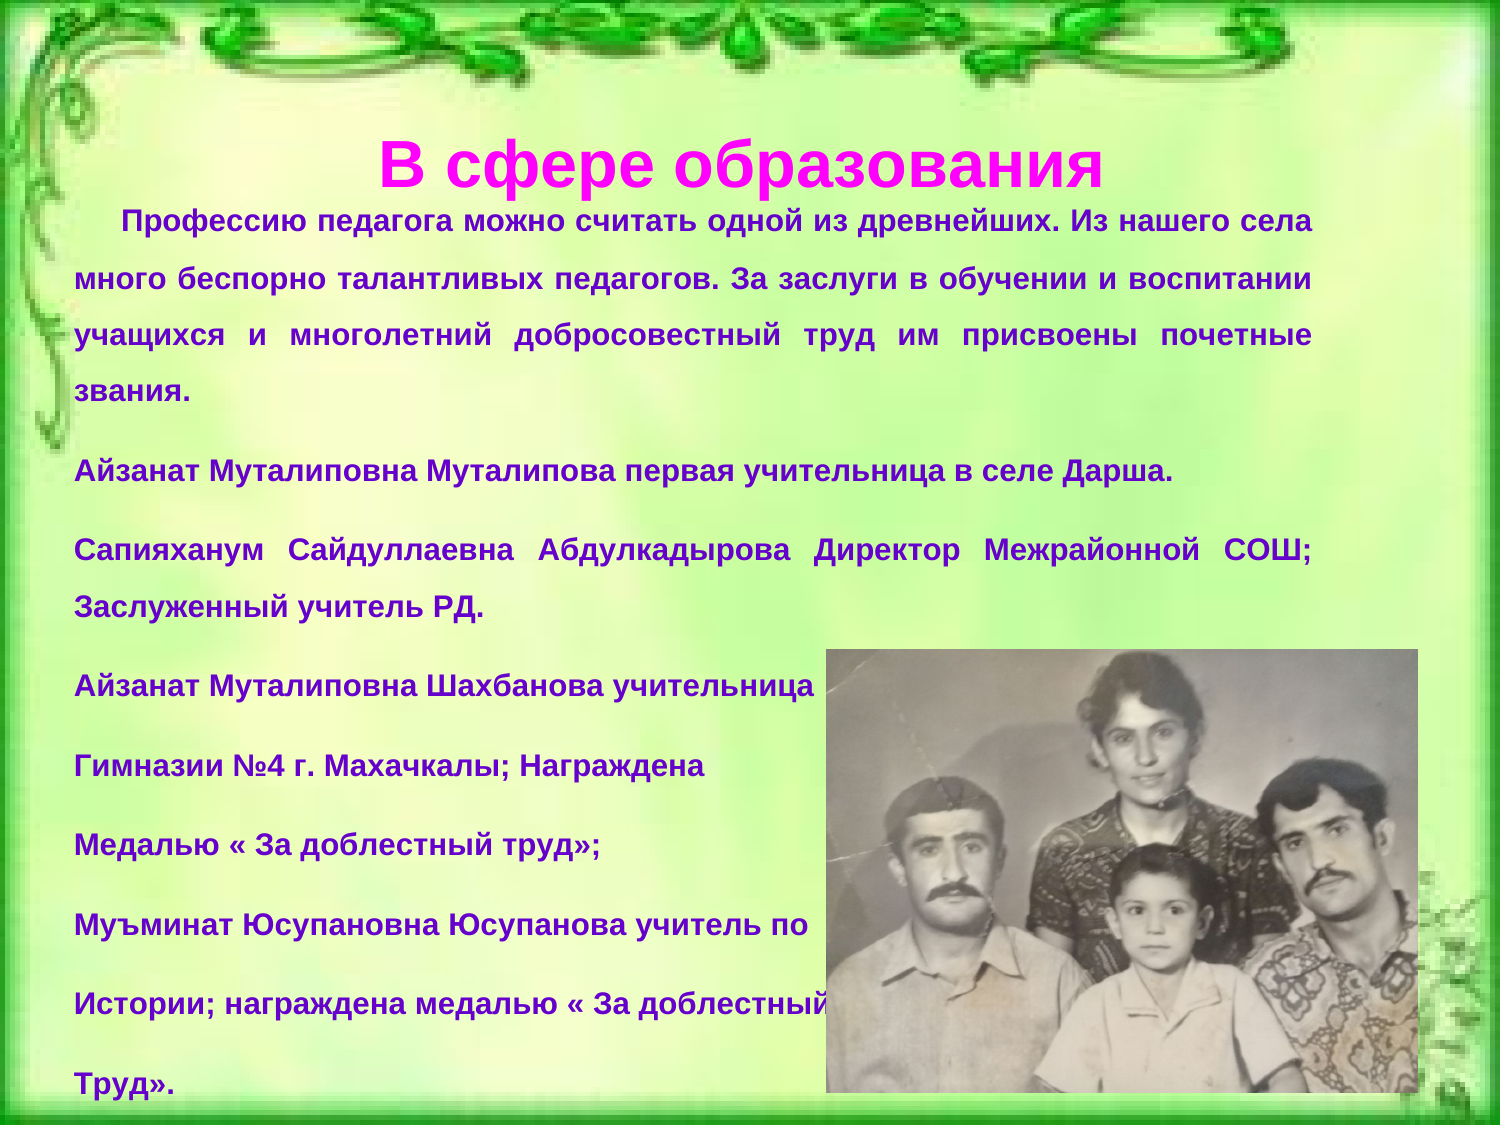

#
 В сфере образования
 Профессию педагога можно считать одной из древнейших. Из нашего села много беспорно талантливых педагогов. За заслуги в обучении и воспитании учащихся и многолетний добросовестный труд им присвоены почетные звания.
Айзанат Муталиповна Муталипова первая учительница в селе Дарша.
Сапияханум Сайдуллаевна Абдулкадырова Директор Межрайонной СОШ; Заслуженный учитель РД.
Айзанат Муталиповна Шахбанова учительница
Гимназии №4 г. Махачкалы; Награждена
Медалью « За доблестный труд»;
Муъминат Юсупановна Юсупанова учитель по
Истории; награждена медалью « За доблестный
Труд».